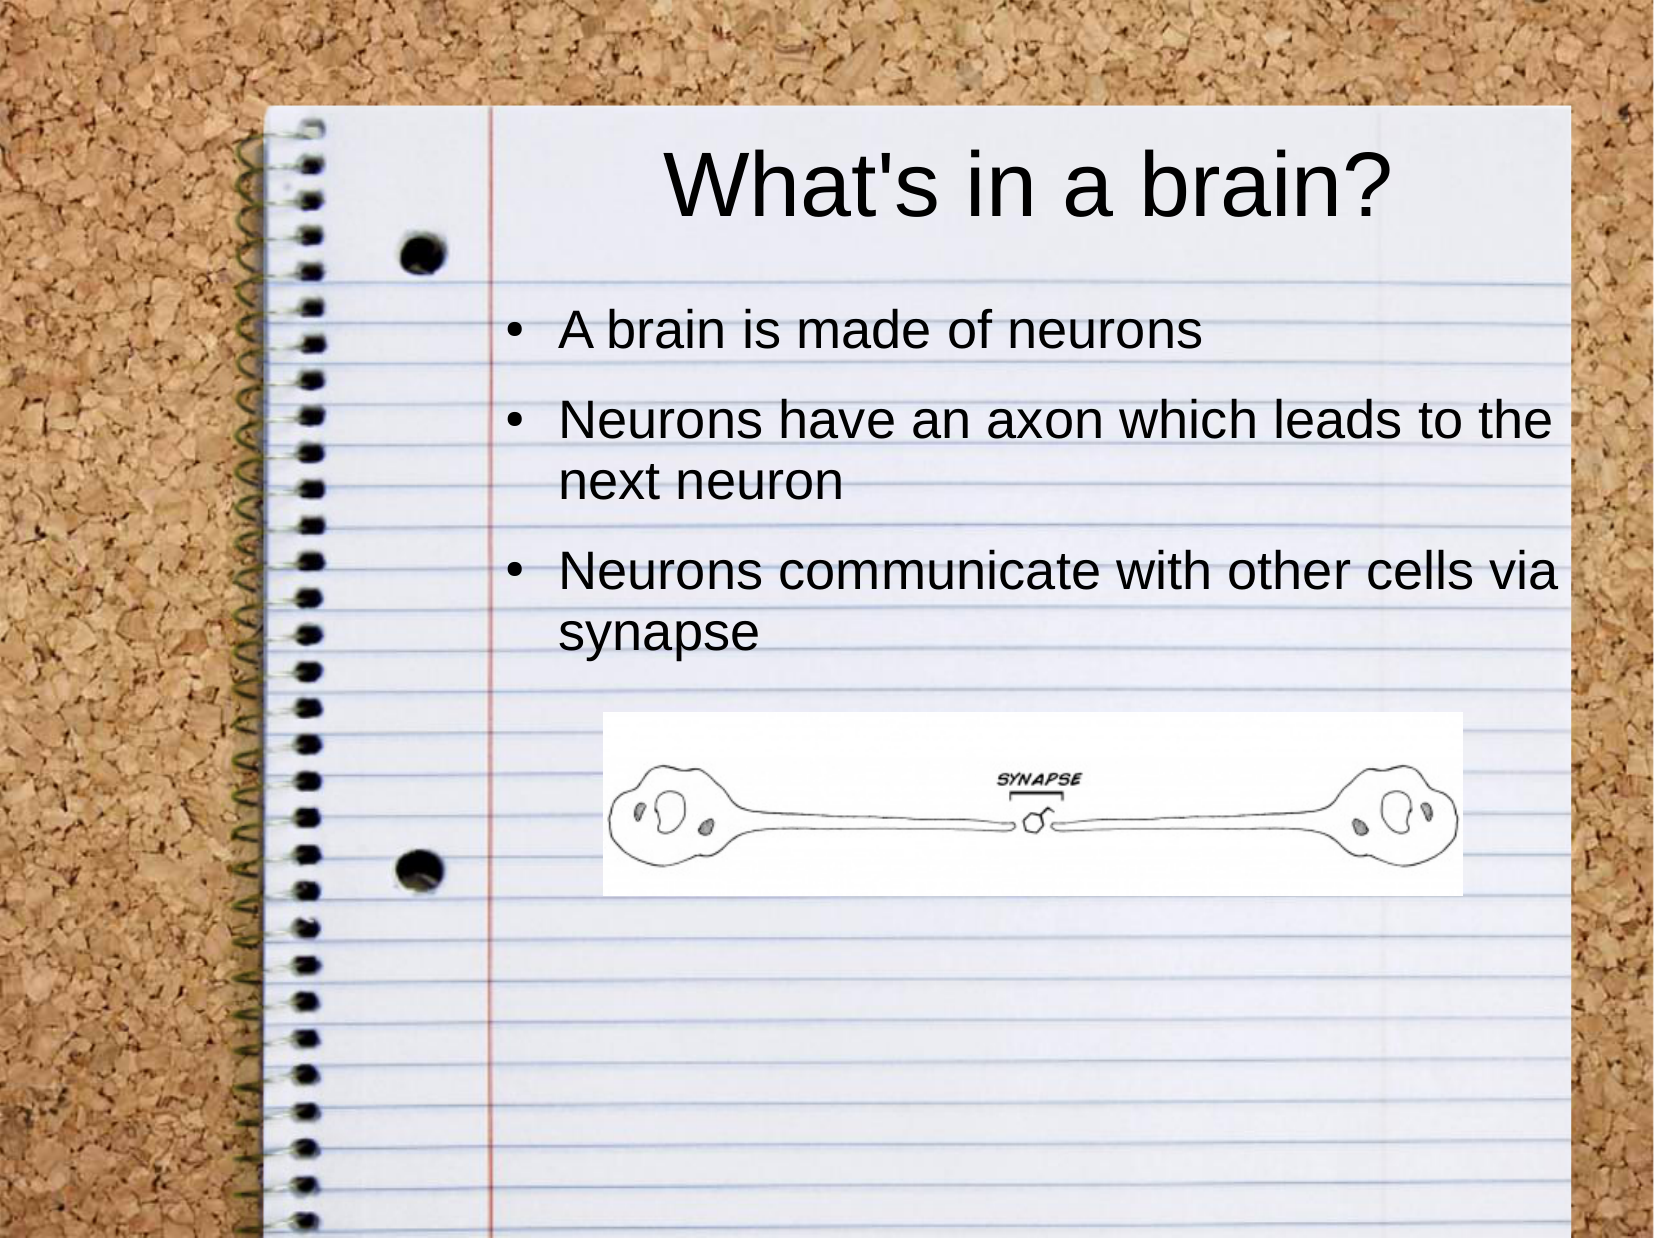

# What's in a brain?
A brain is made of neurons
Neurons have an axon which leads to the next neuron
Neurons communicate with other cells via synapse
OSCON 2012 - nate@backyardbrains.com